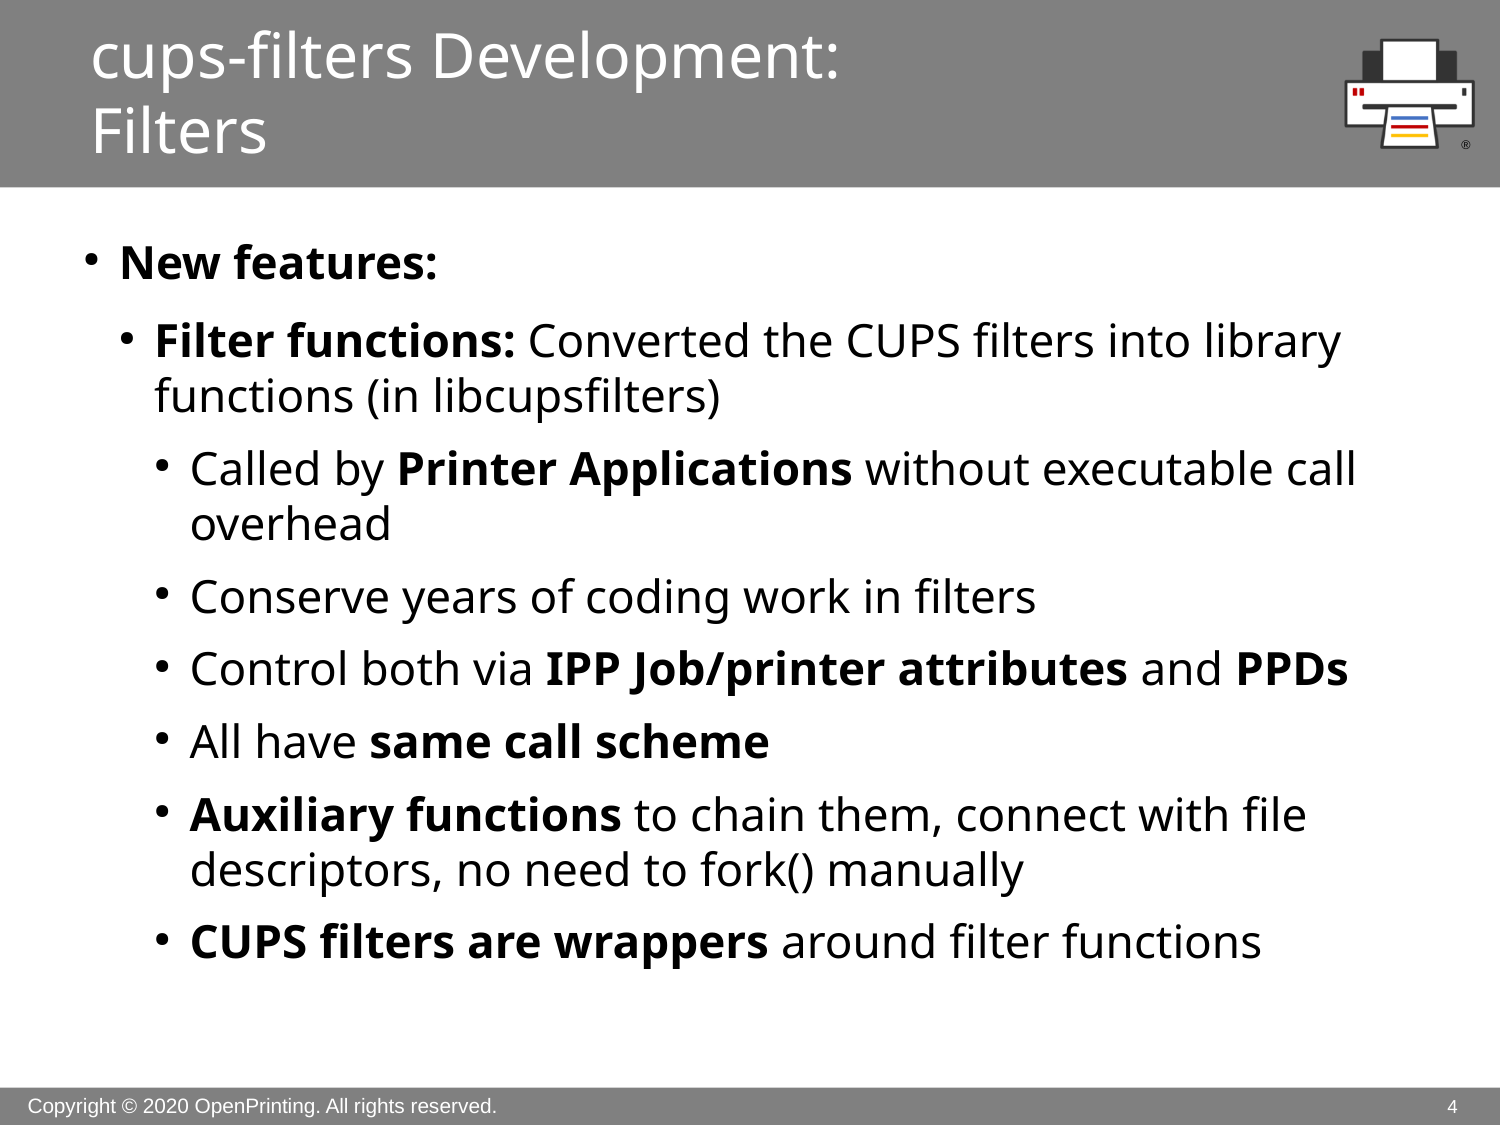

cups-filters Development:
Filters
# New features:
Filter functions: Converted the CUPS filters into library functions (in libcupsfilters)
Called by Printer Applications without executable call overhead
Conserve years of coding work in filters
Control both via IPP Job/printer attributes and PPDs
All have same call scheme
Auxiliary functions to chain them, connect with file descriptors, no need to fork() manually
CUPS filters are wrappers around filter functions